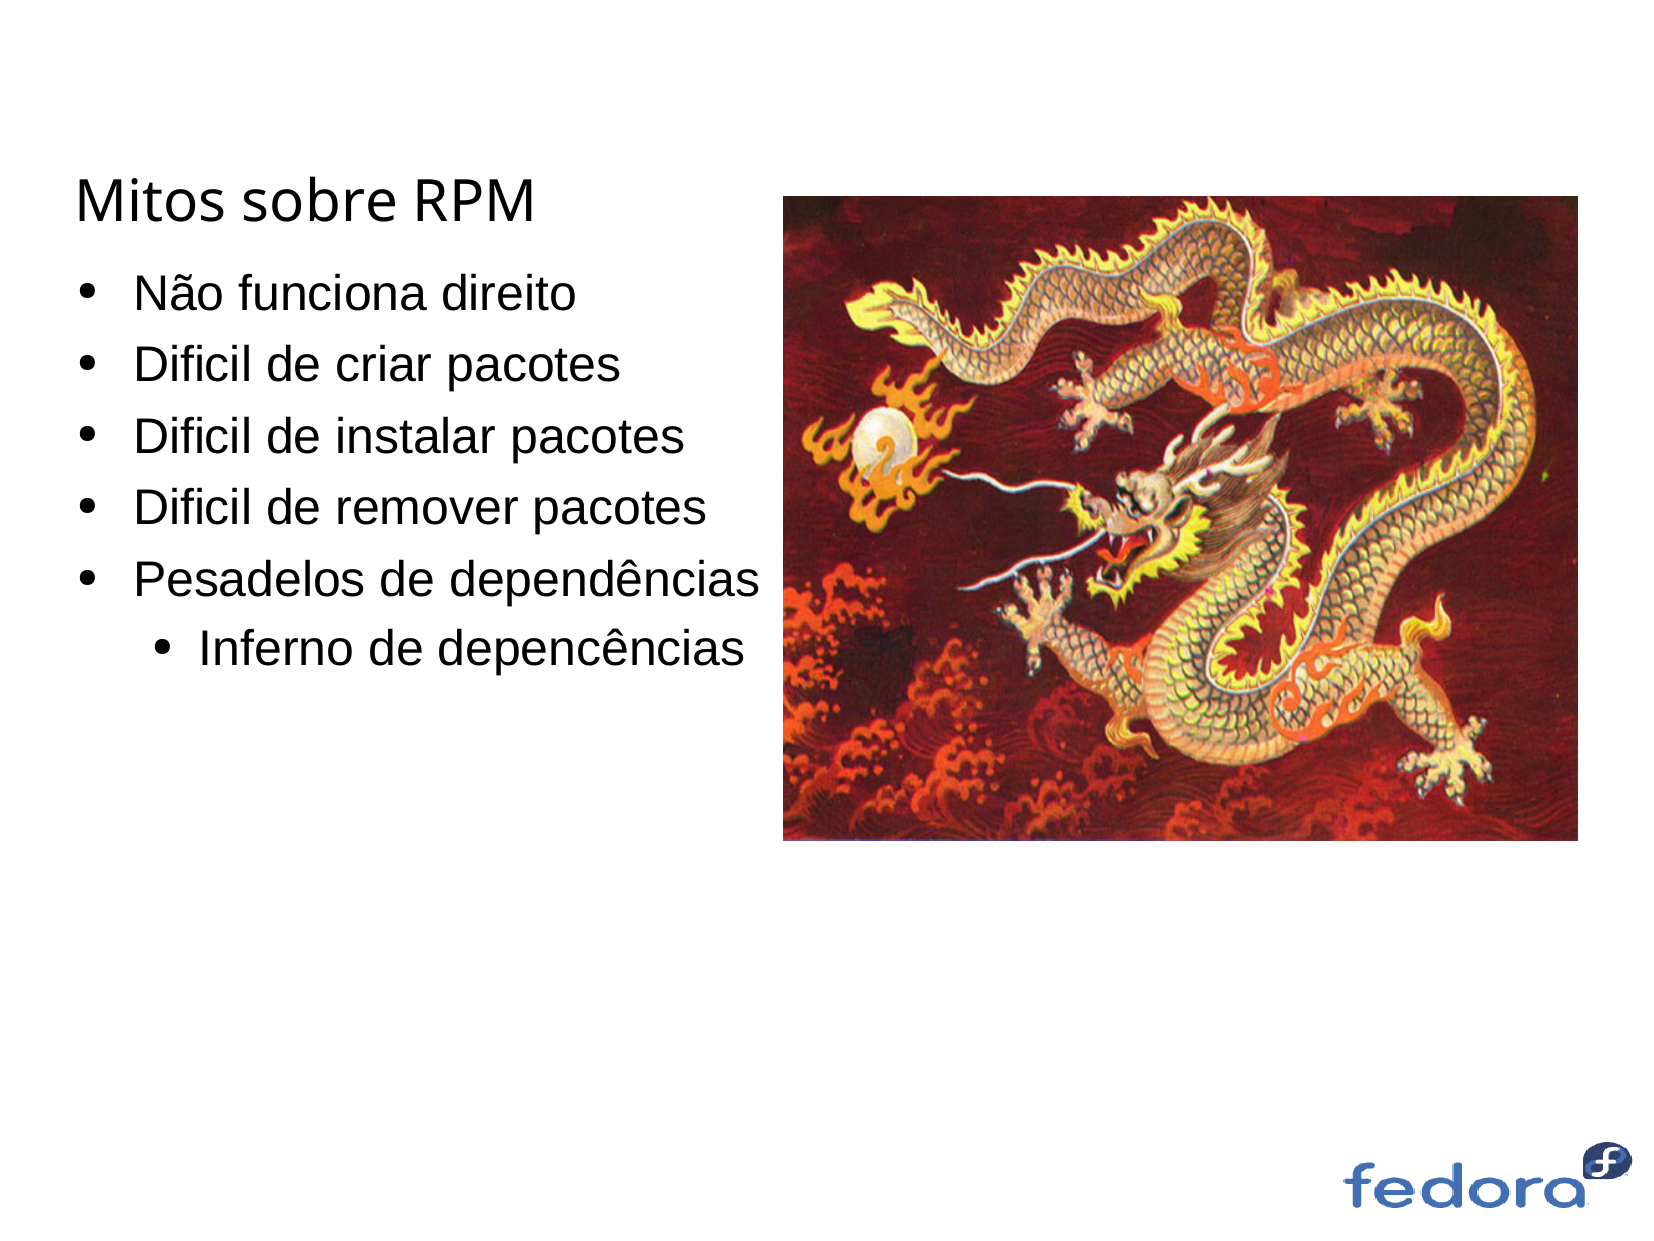

# Mitos sobre RPM
Não funciona direito
Dificil de criar pacotes
Dificil de instalar pacotes
Dificil de remover pacotes
Pesadelos de dependências
Inferno de depencências